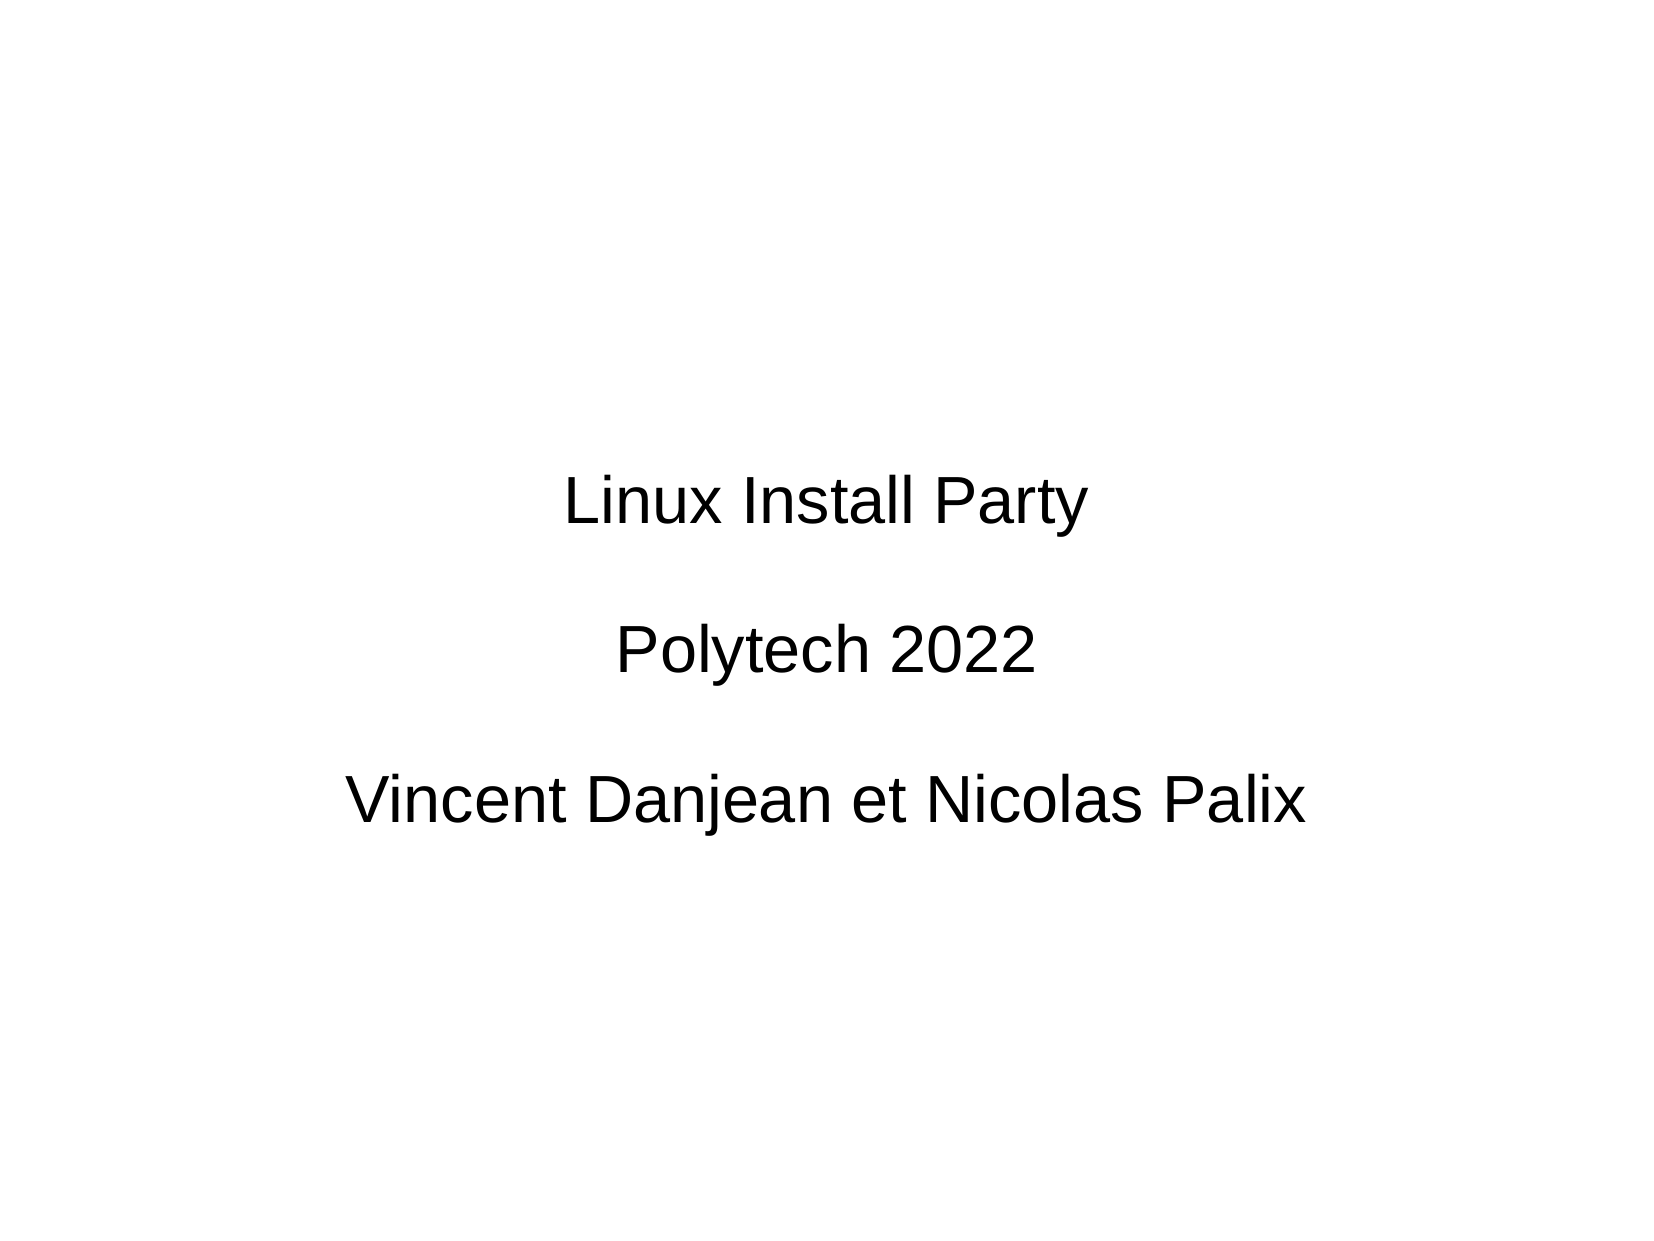

# Linux Install Party
Polytech 2022
Vincent Danjean et Nicolas Palix